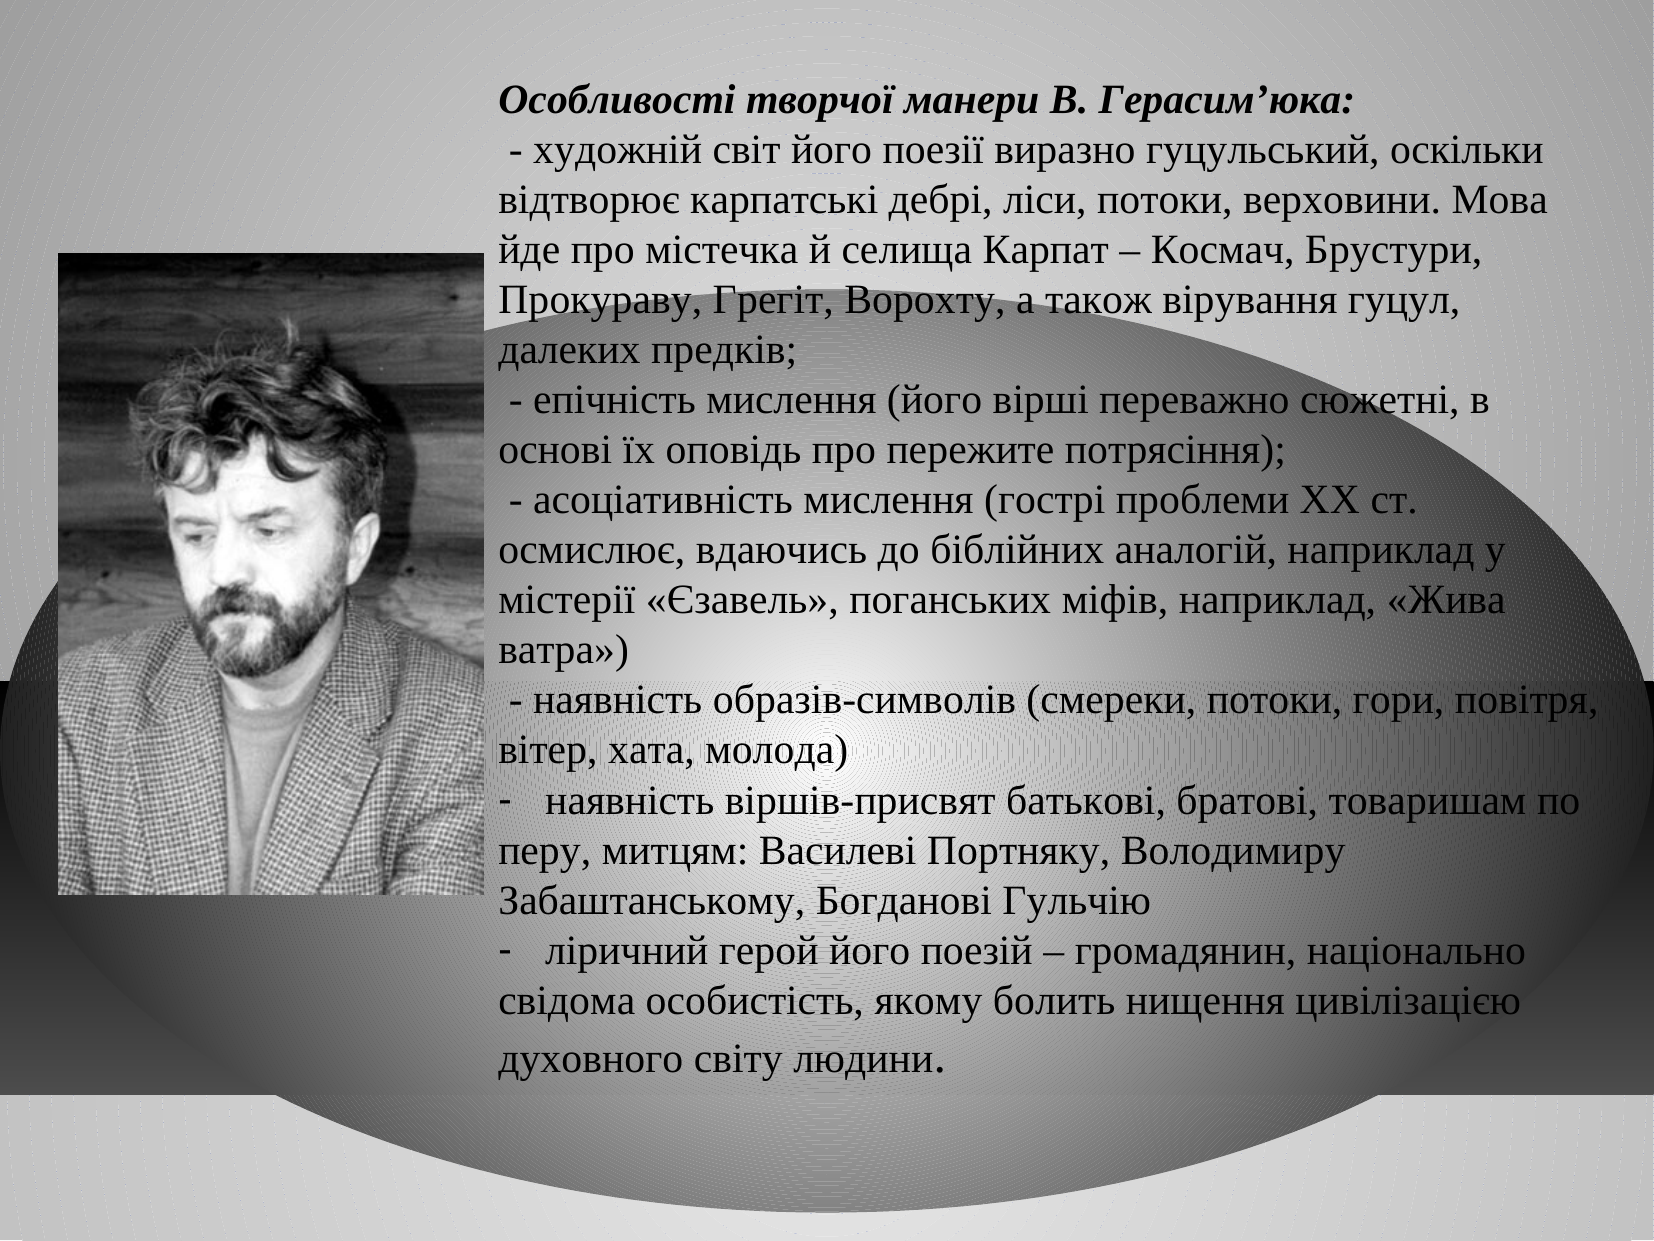

Особливості творчої манери В. Герасим’юка:
 - художній світ його поезії виразно гуцульський, оскільки відтворює карпатські дебрі, ліси, потоки, верховини. Мова йде про містечка й селища Карпат – Космач, Брустури, Прокураву, Грегіт, Ворохту, а також вірування гуцул, далеких предків;
 - епічність мислення (його вірші переважно сюжетні, в основі їх оповідь про пережите потрясіння);
 - асоціативність мислення (гострі проблеми ХХ ст. осмислює, вдаючись до біблійних аналогій, наприклад у містерії «Єзавель», поганських міфів, наприклад, «Жива ватра»)
 - наявність образів-символів (смереки, потоки, гори, повітря, вітер, хата, молода)
наявність віршів-присвят батькові, братові, товаришам по
перу, митцям: Василеві Портняку, Володимиру Забаштанському, Богданові Гульчію
ліричний герой його поезій – громадянин, національно
свідома особистість, якому болить нищення цивілізацією духовного світу людини.